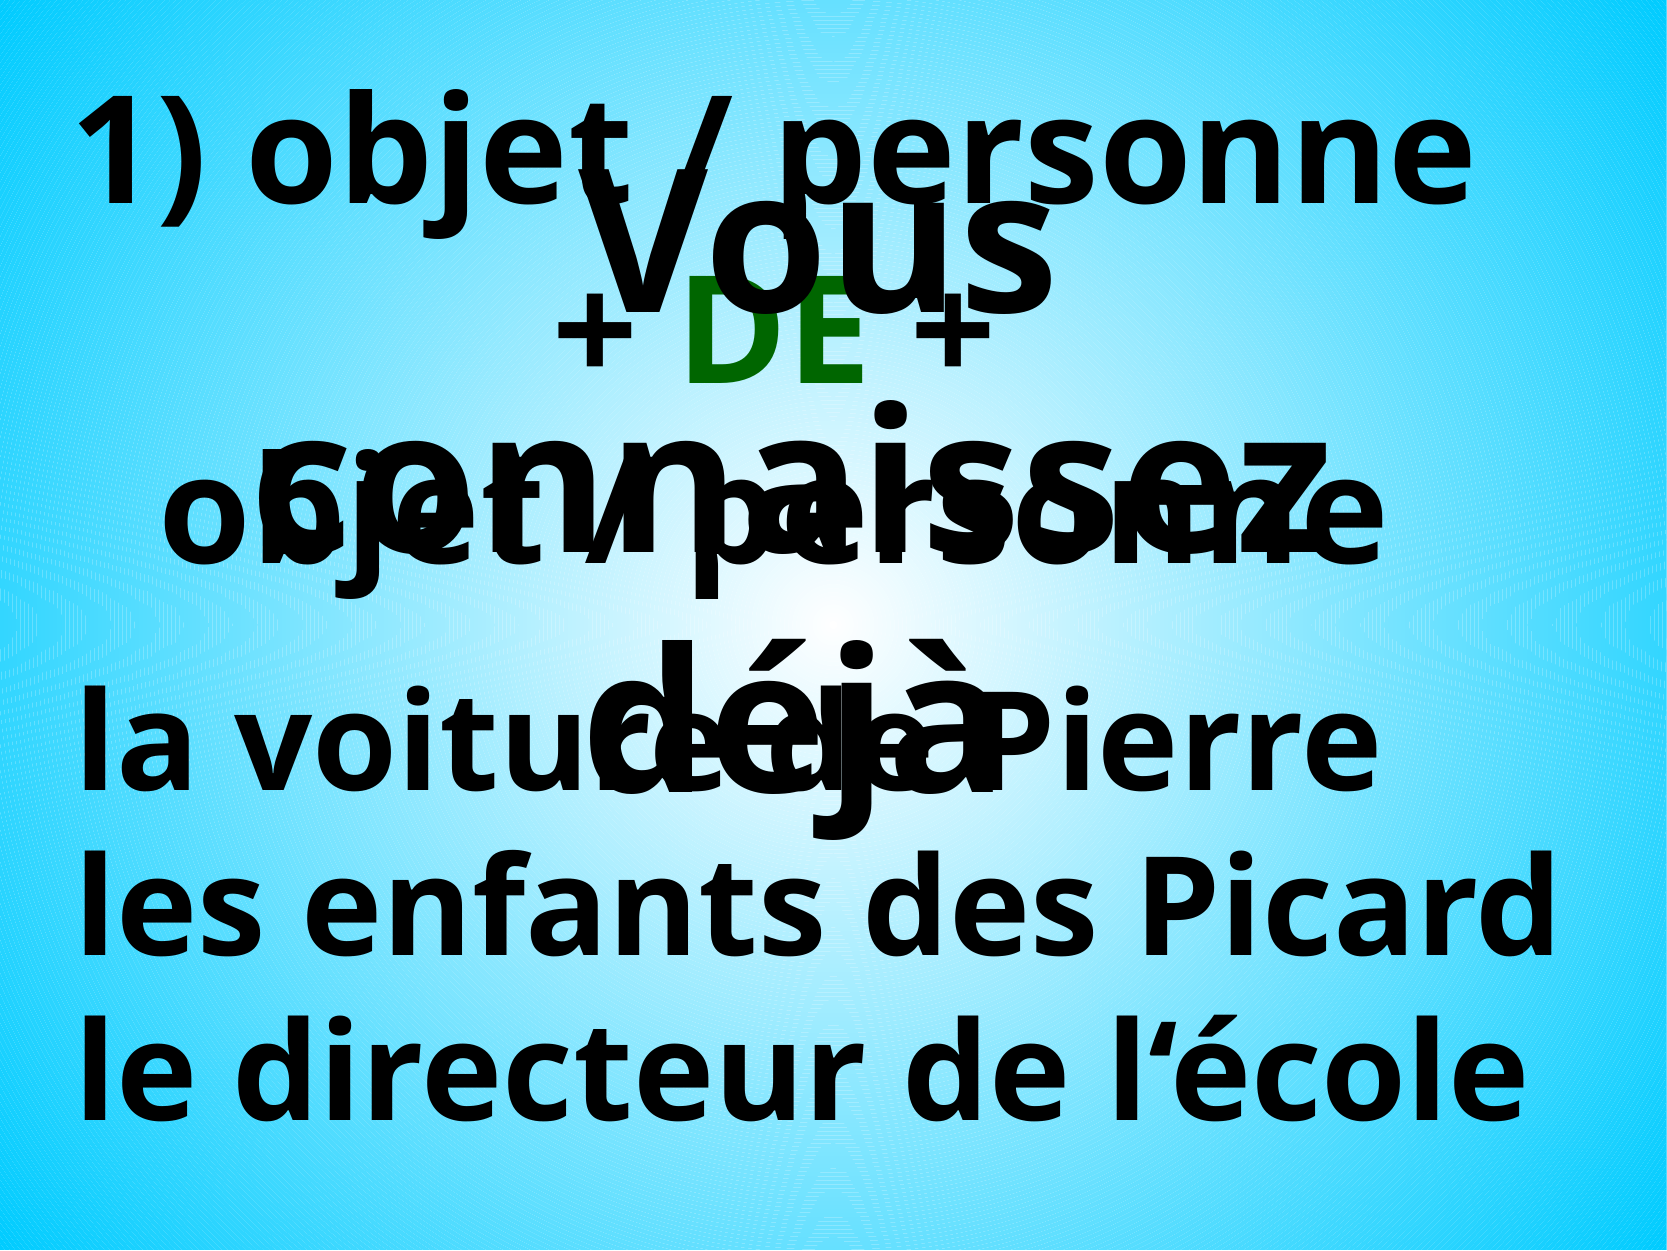

1) objet / personne
+ DE +
objet / personne
Vous connaissez
déjà
la voiture de Pierre
les enfants des Picard
le directeur de l‘école